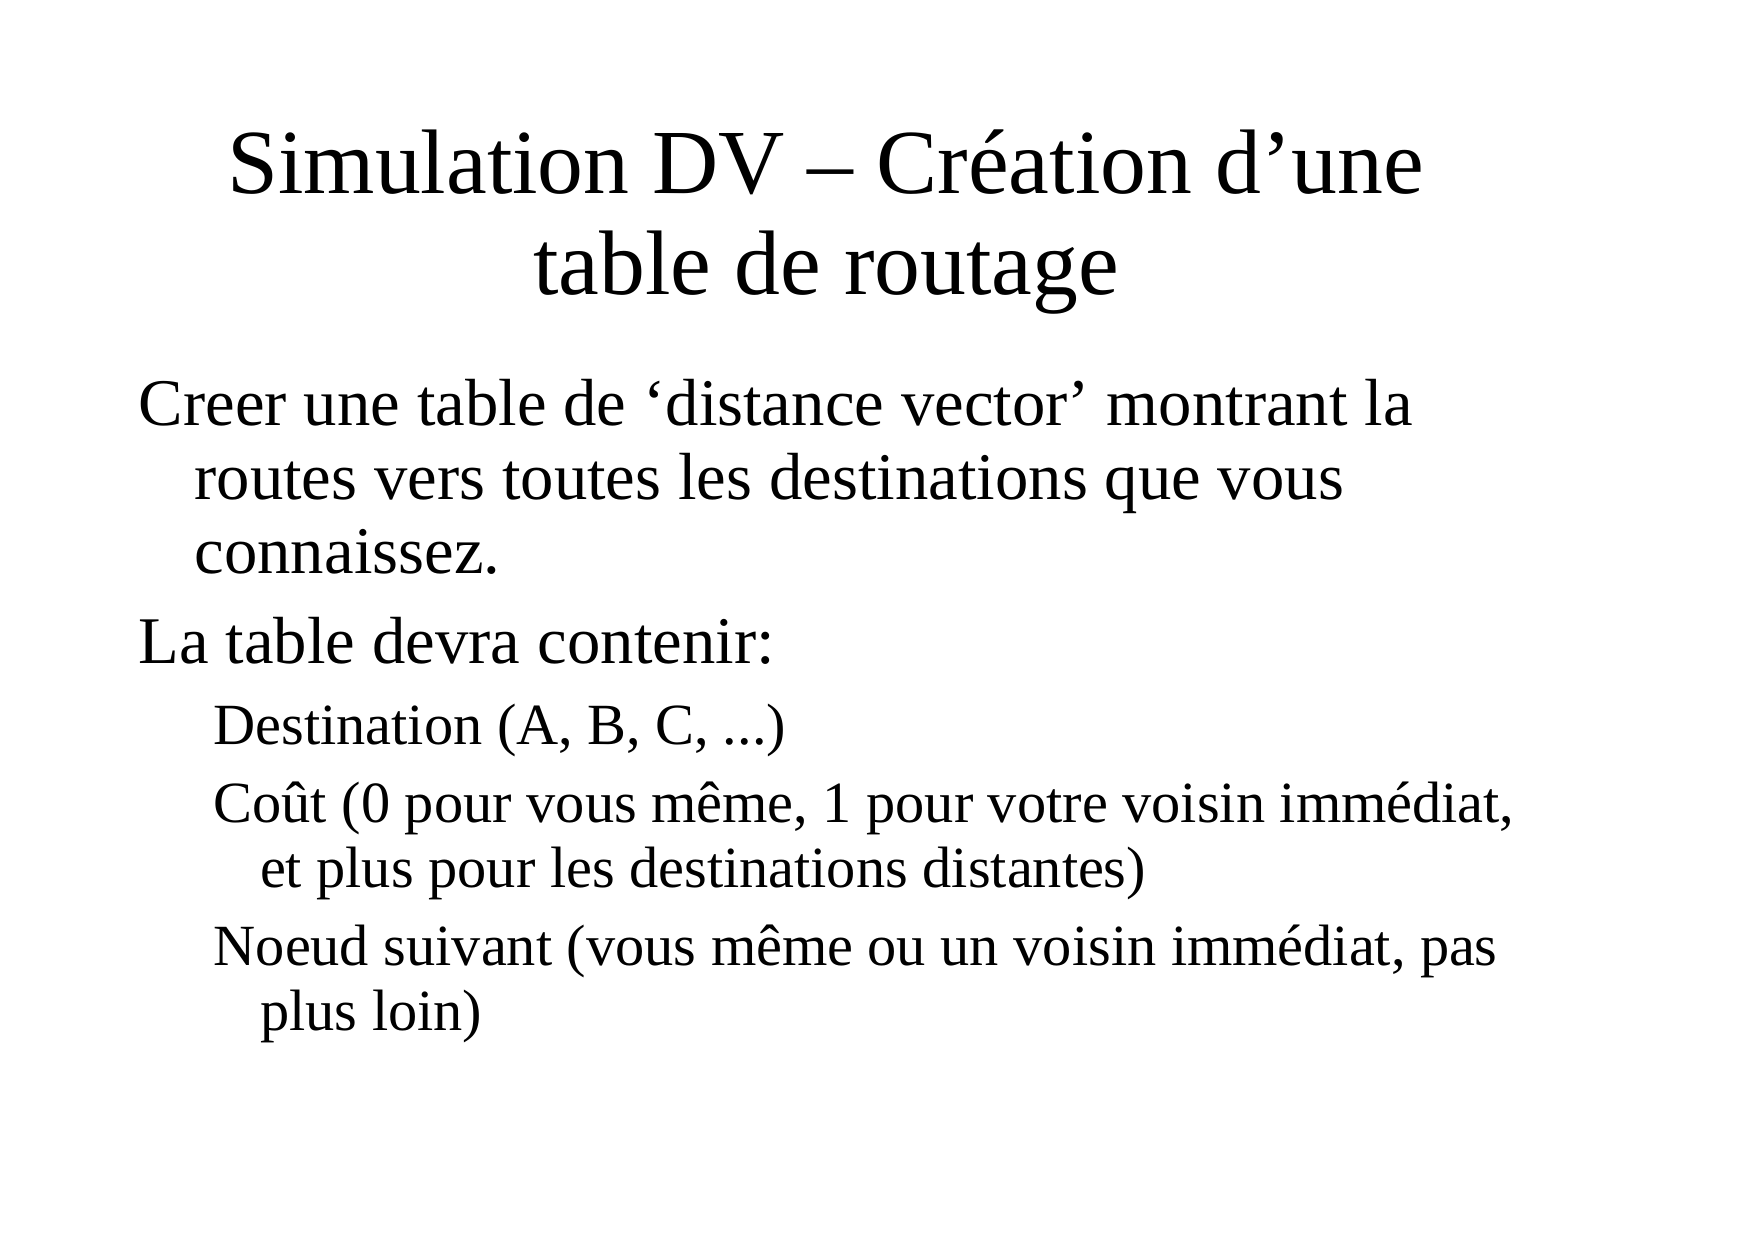

# Simulation DV – Création d’une table de routage
Creer une table de ‘distance vector’ montrant la routes vers toutes les destinations que vous connaissez.
La table devra contenir:
Destination (A, B, C, ...)
Coût (0 pour vous même, 1 pour votre voisin immédiat, et plus pour les destinations distantes)
Noeud suivant (vous même ou un voisin immédiat, pas plus loin)